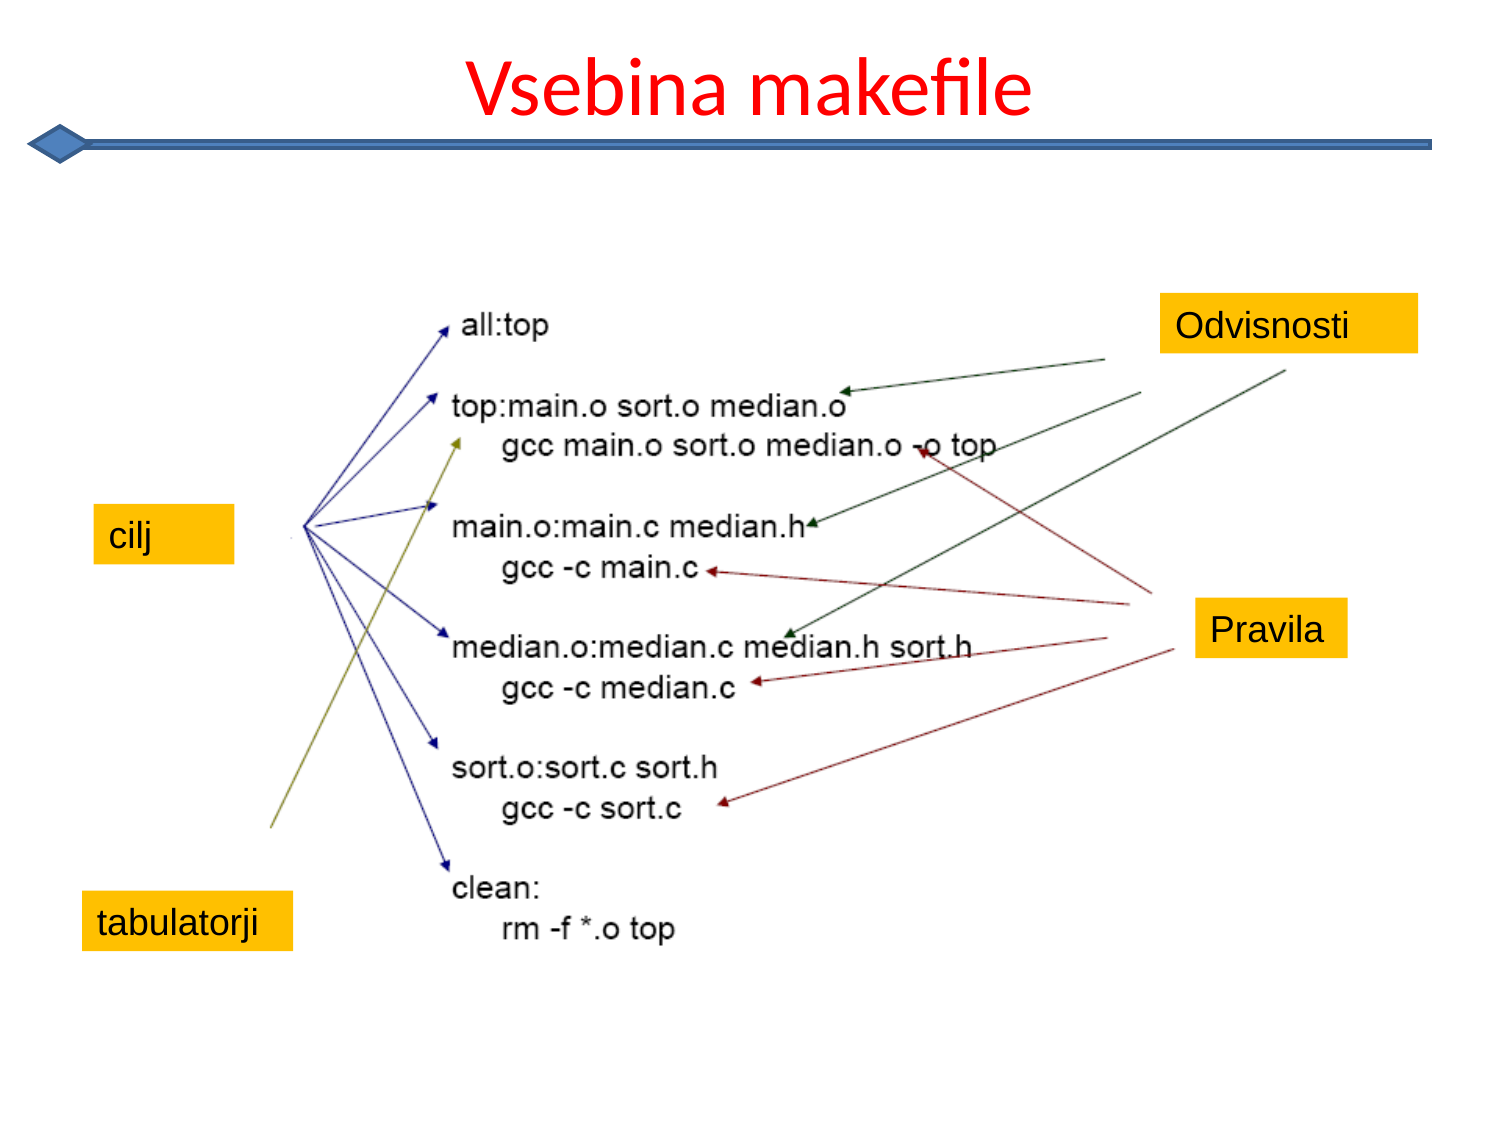

# Vsebina makefile
Odvisnosti
cilj
Pravila
tabulatorji